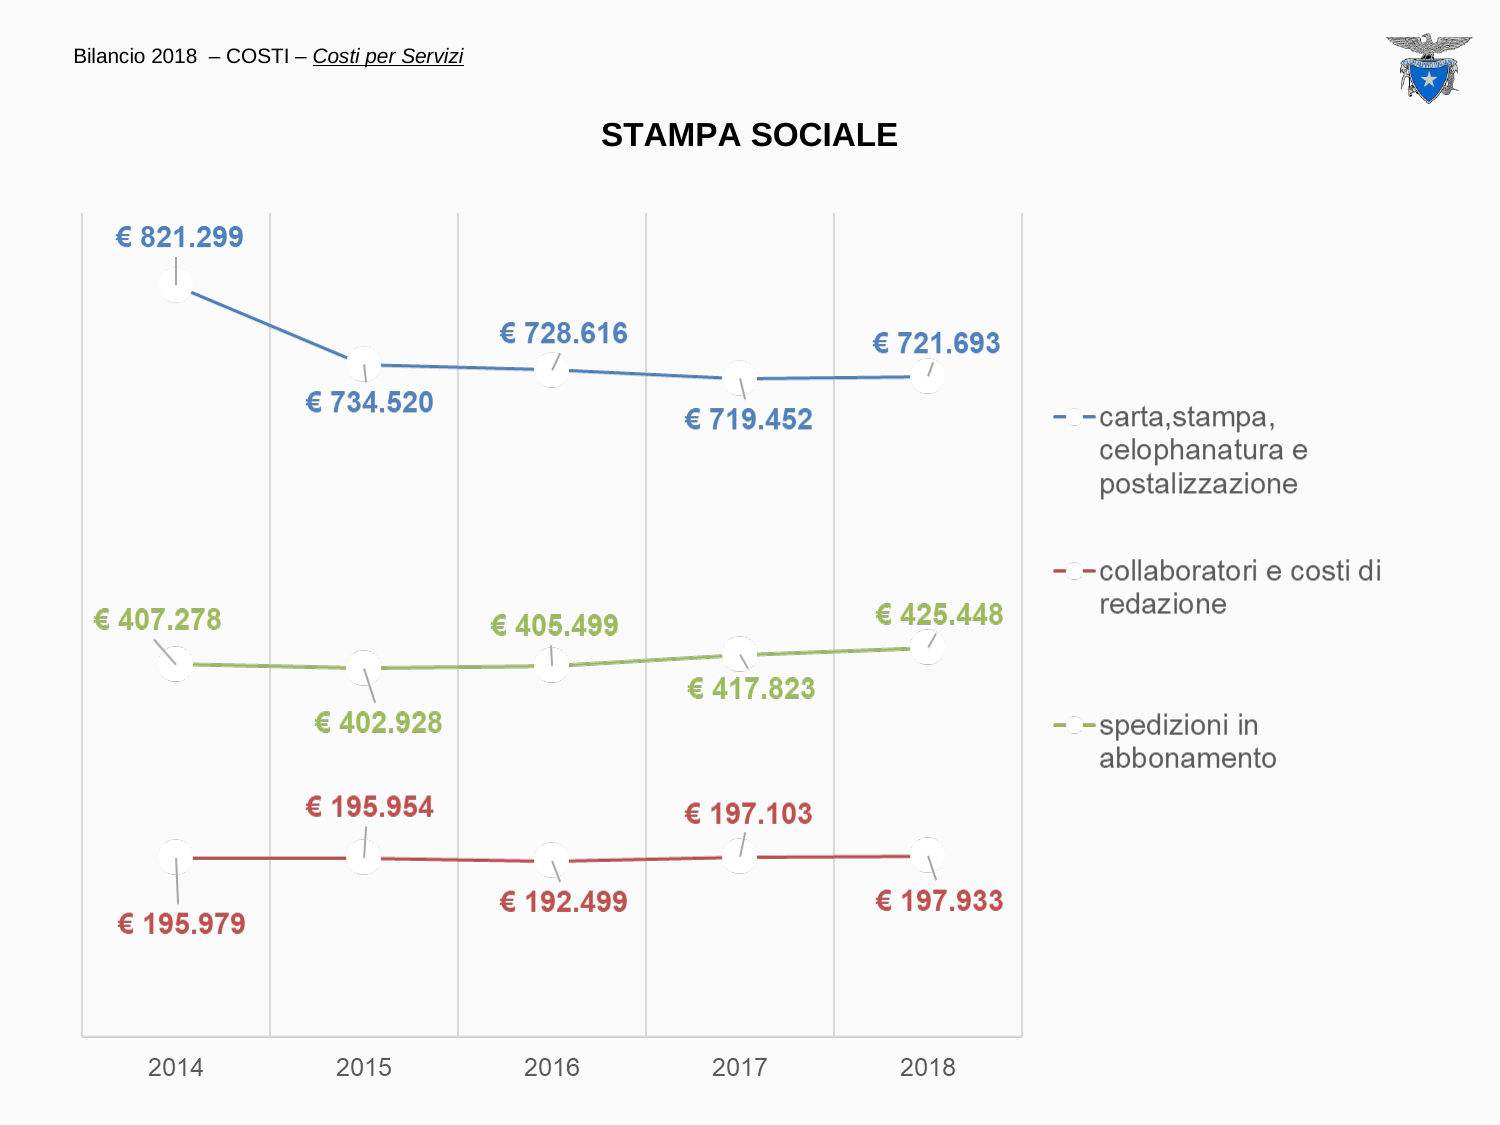

Bilancio 2018 – COSTI – Costi per Servizi
STAMPA SOCIALE